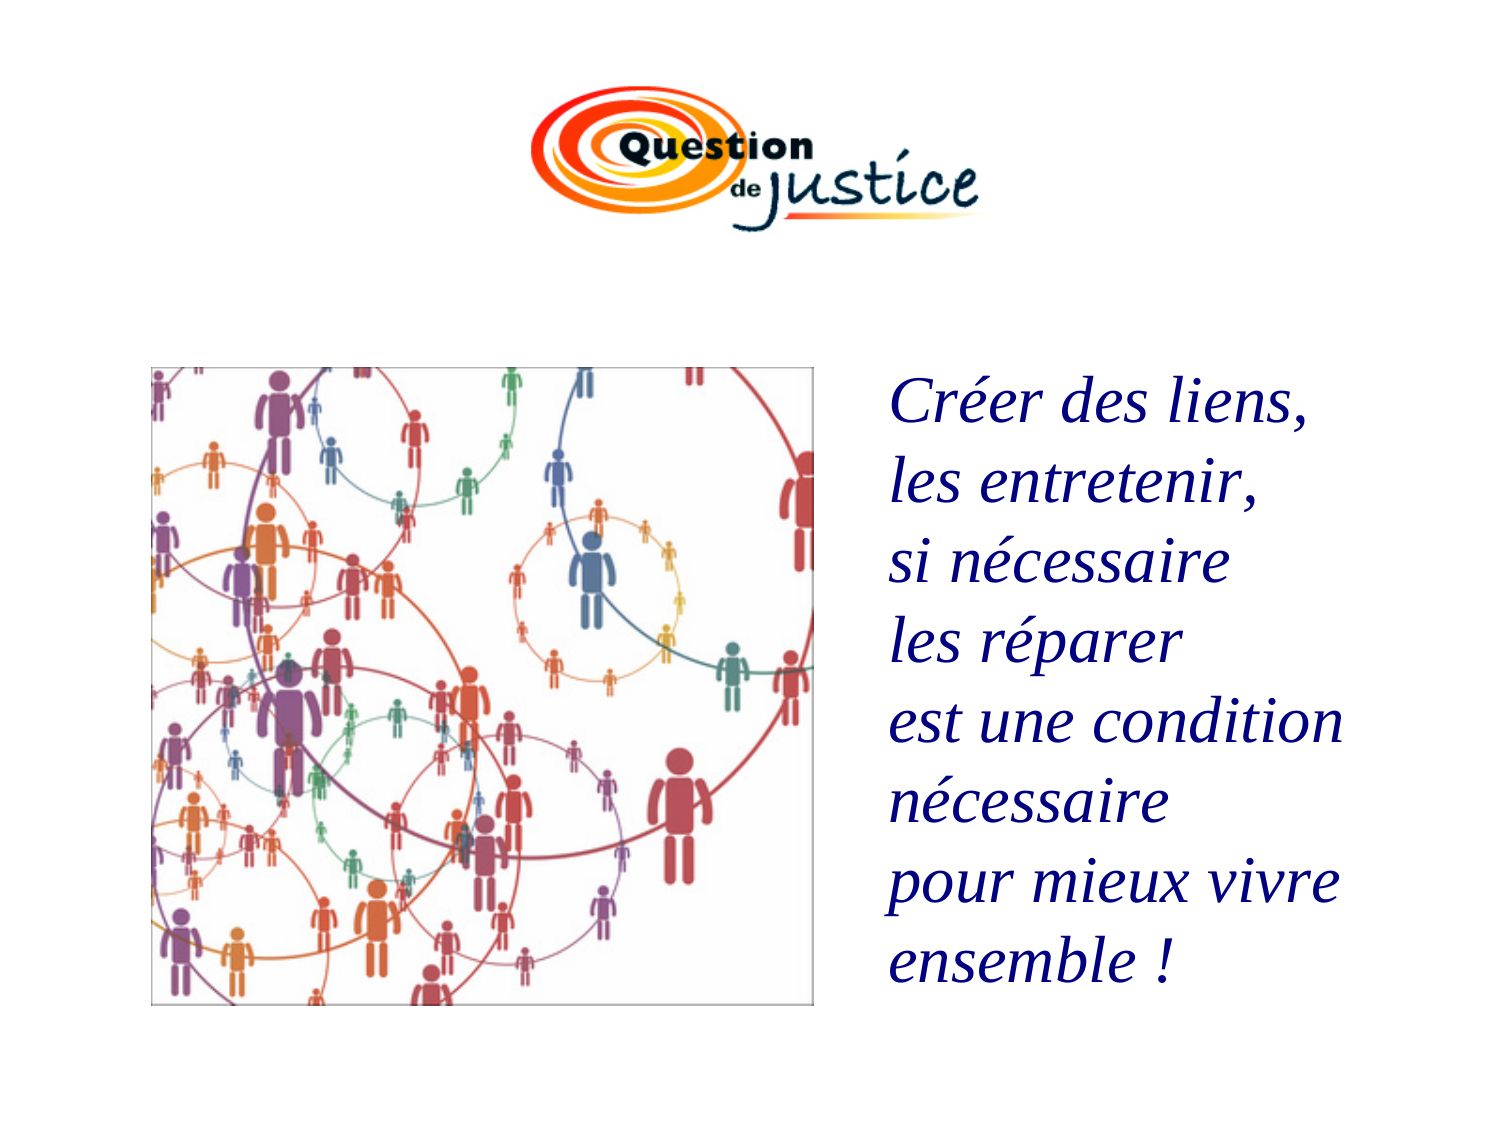

Créer des liens, les entretenir,
si nécessaire
les réparer
est une condition nécessaire
pour mieux vivre ensemble !